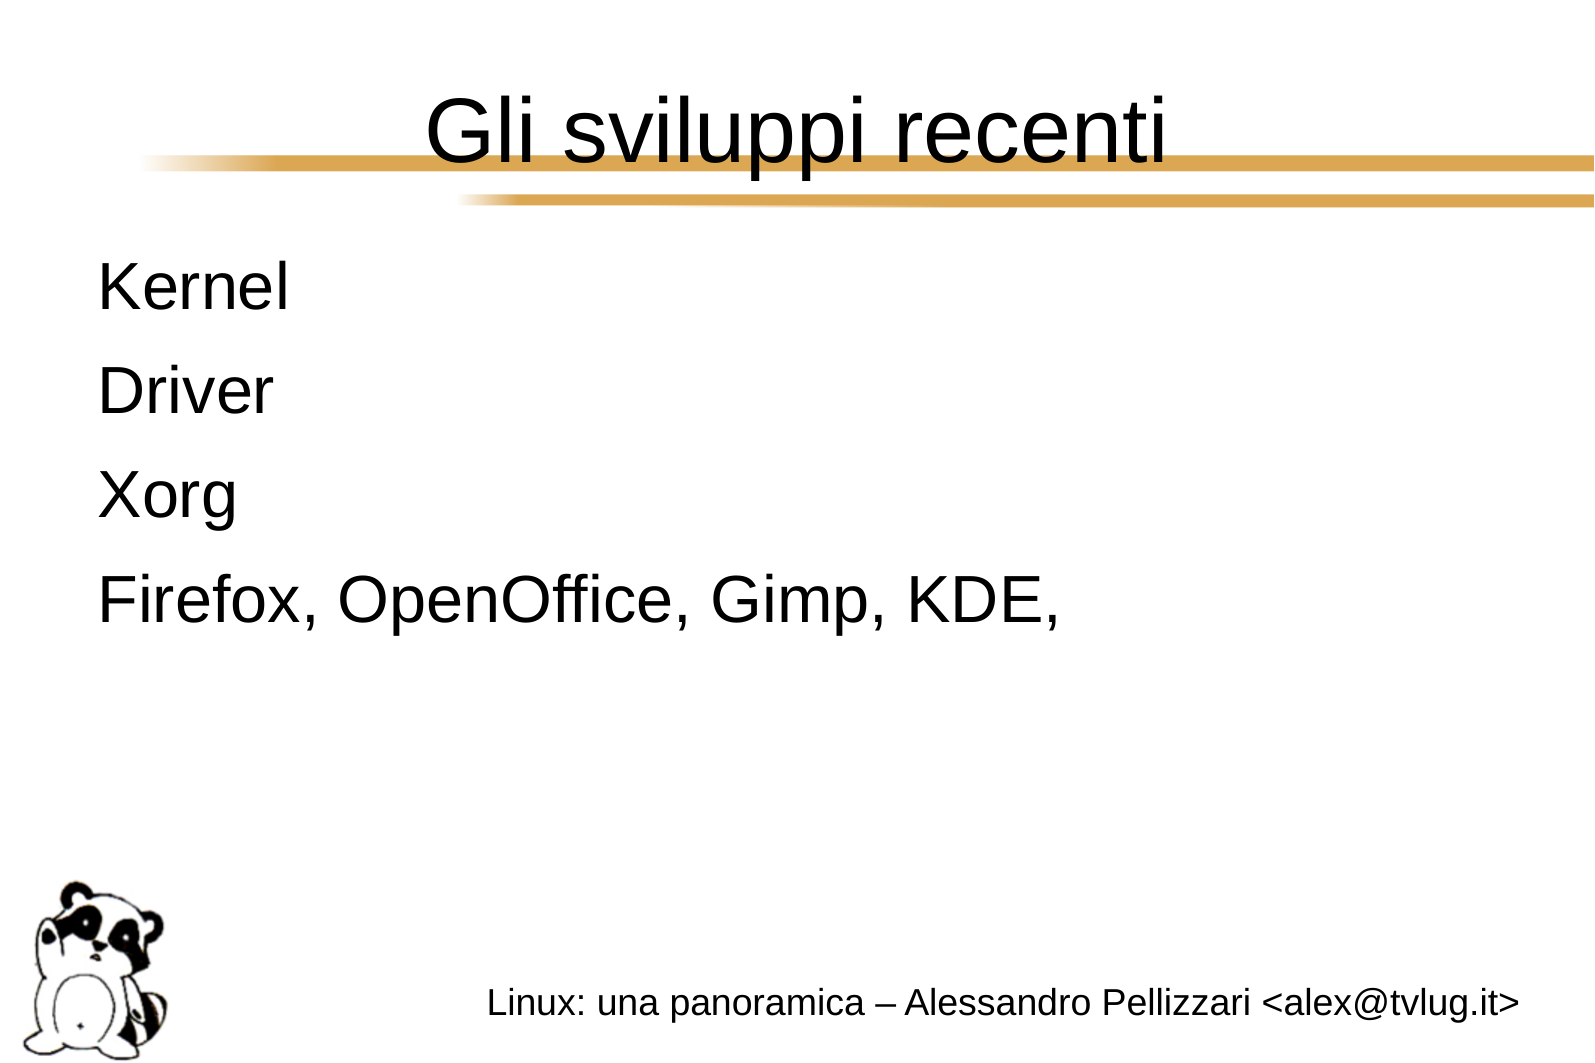

# Gli sviluppi recenti
Kernel
Driver
Xorg
Firefox, OpenOffice, Gimp, KDE,
Linux: una panoramica – Alessandro Pellizzari <alex@tvlug.it>